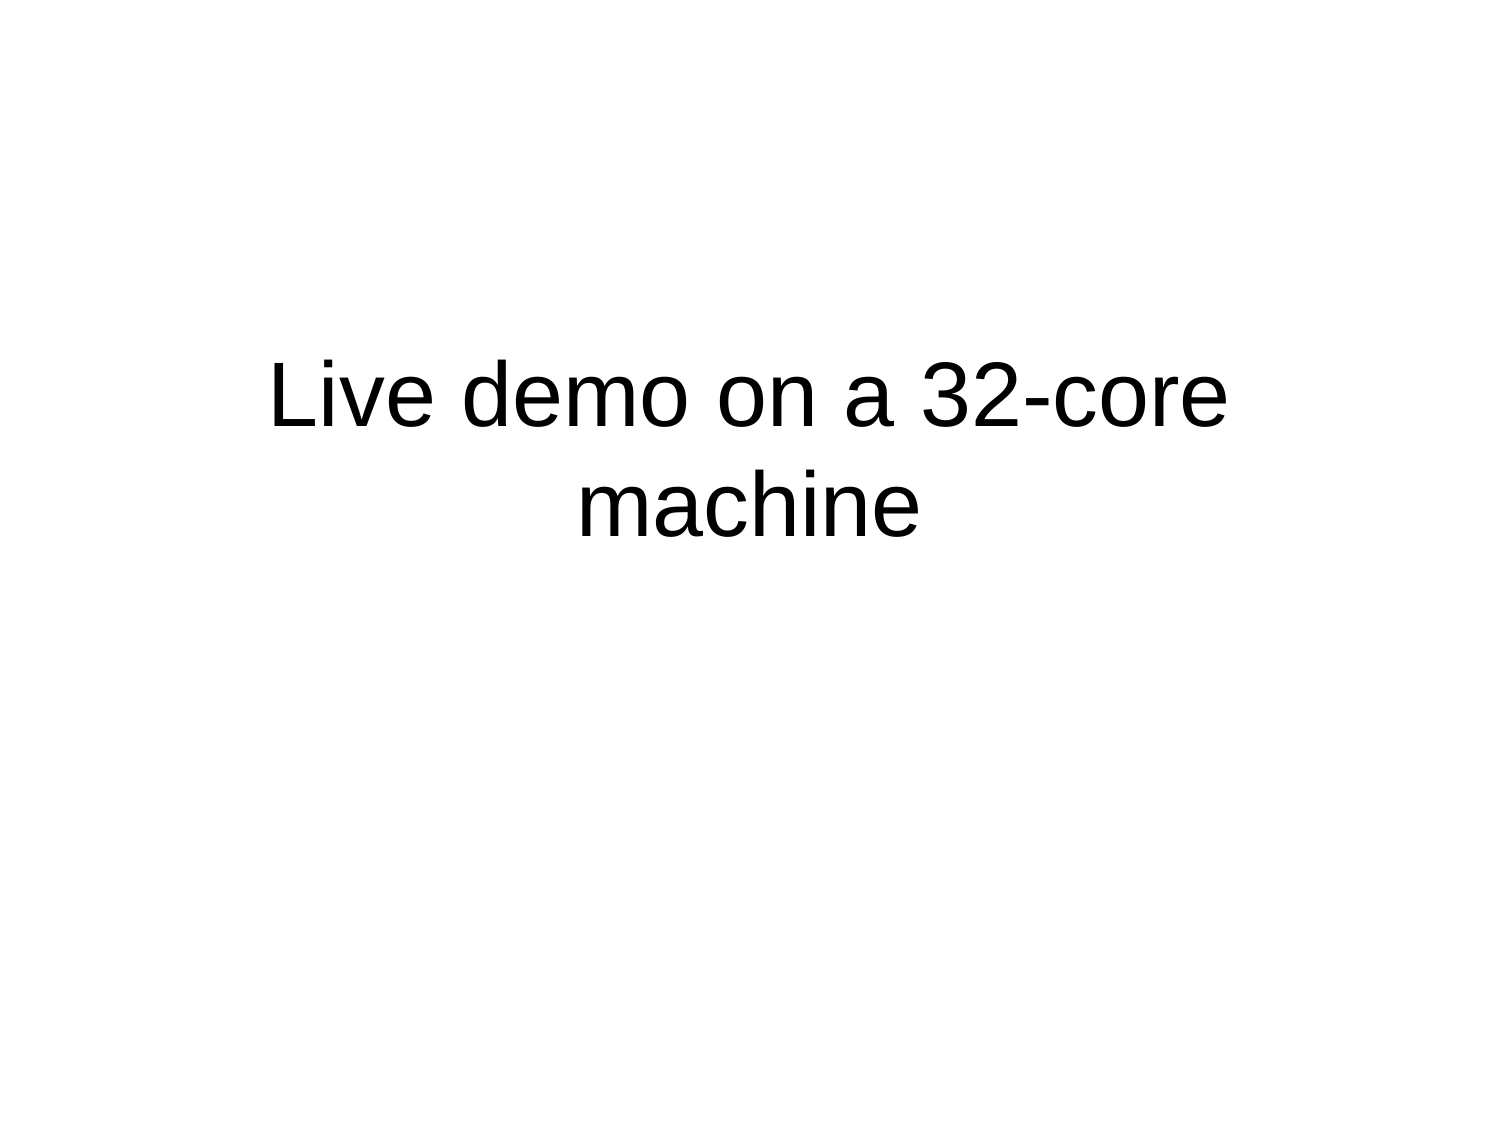

# Live demo on a 32-core machine